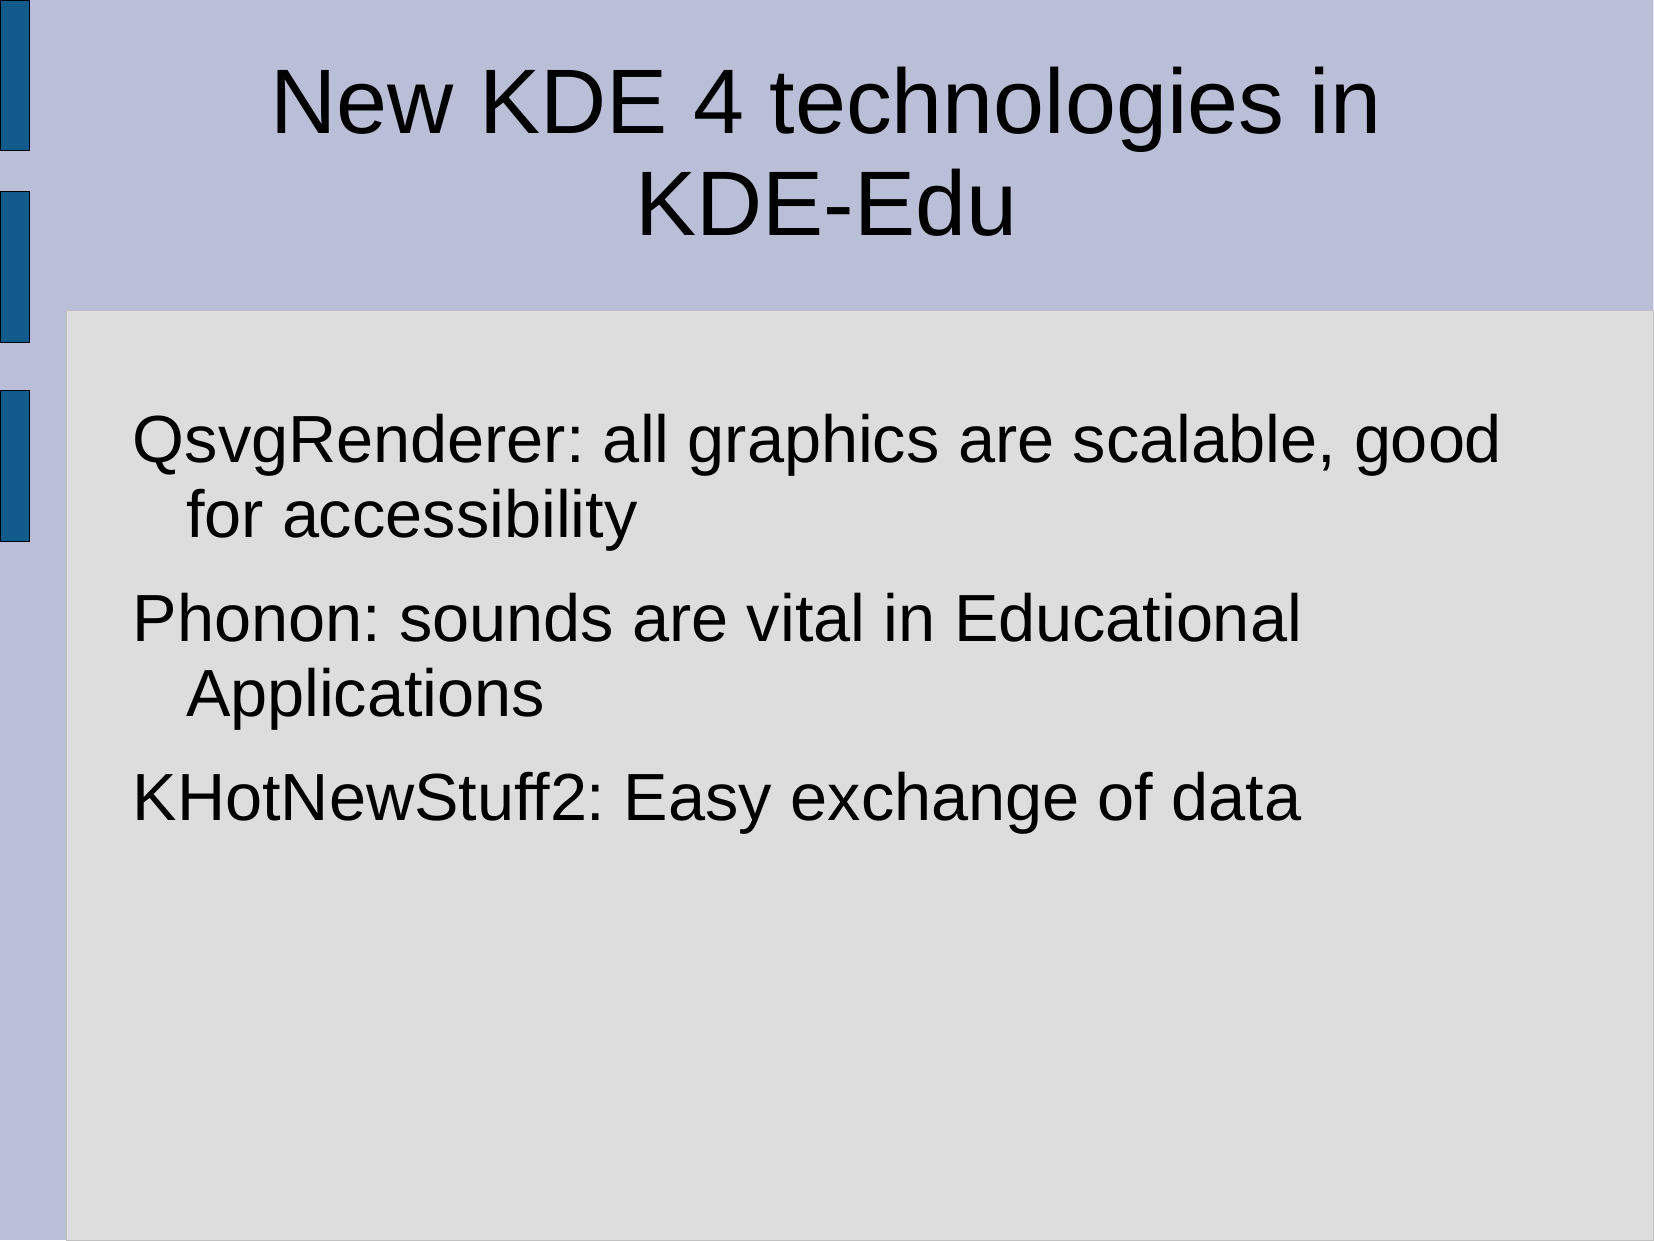

New KDE 4 technologies in
KDE-Edu
QsvgRenderer: all graphics are scalable, good for accessibility
Phonon: sounds are vital in Educational Applications
KHotNewStuff2: Easy exchange of data